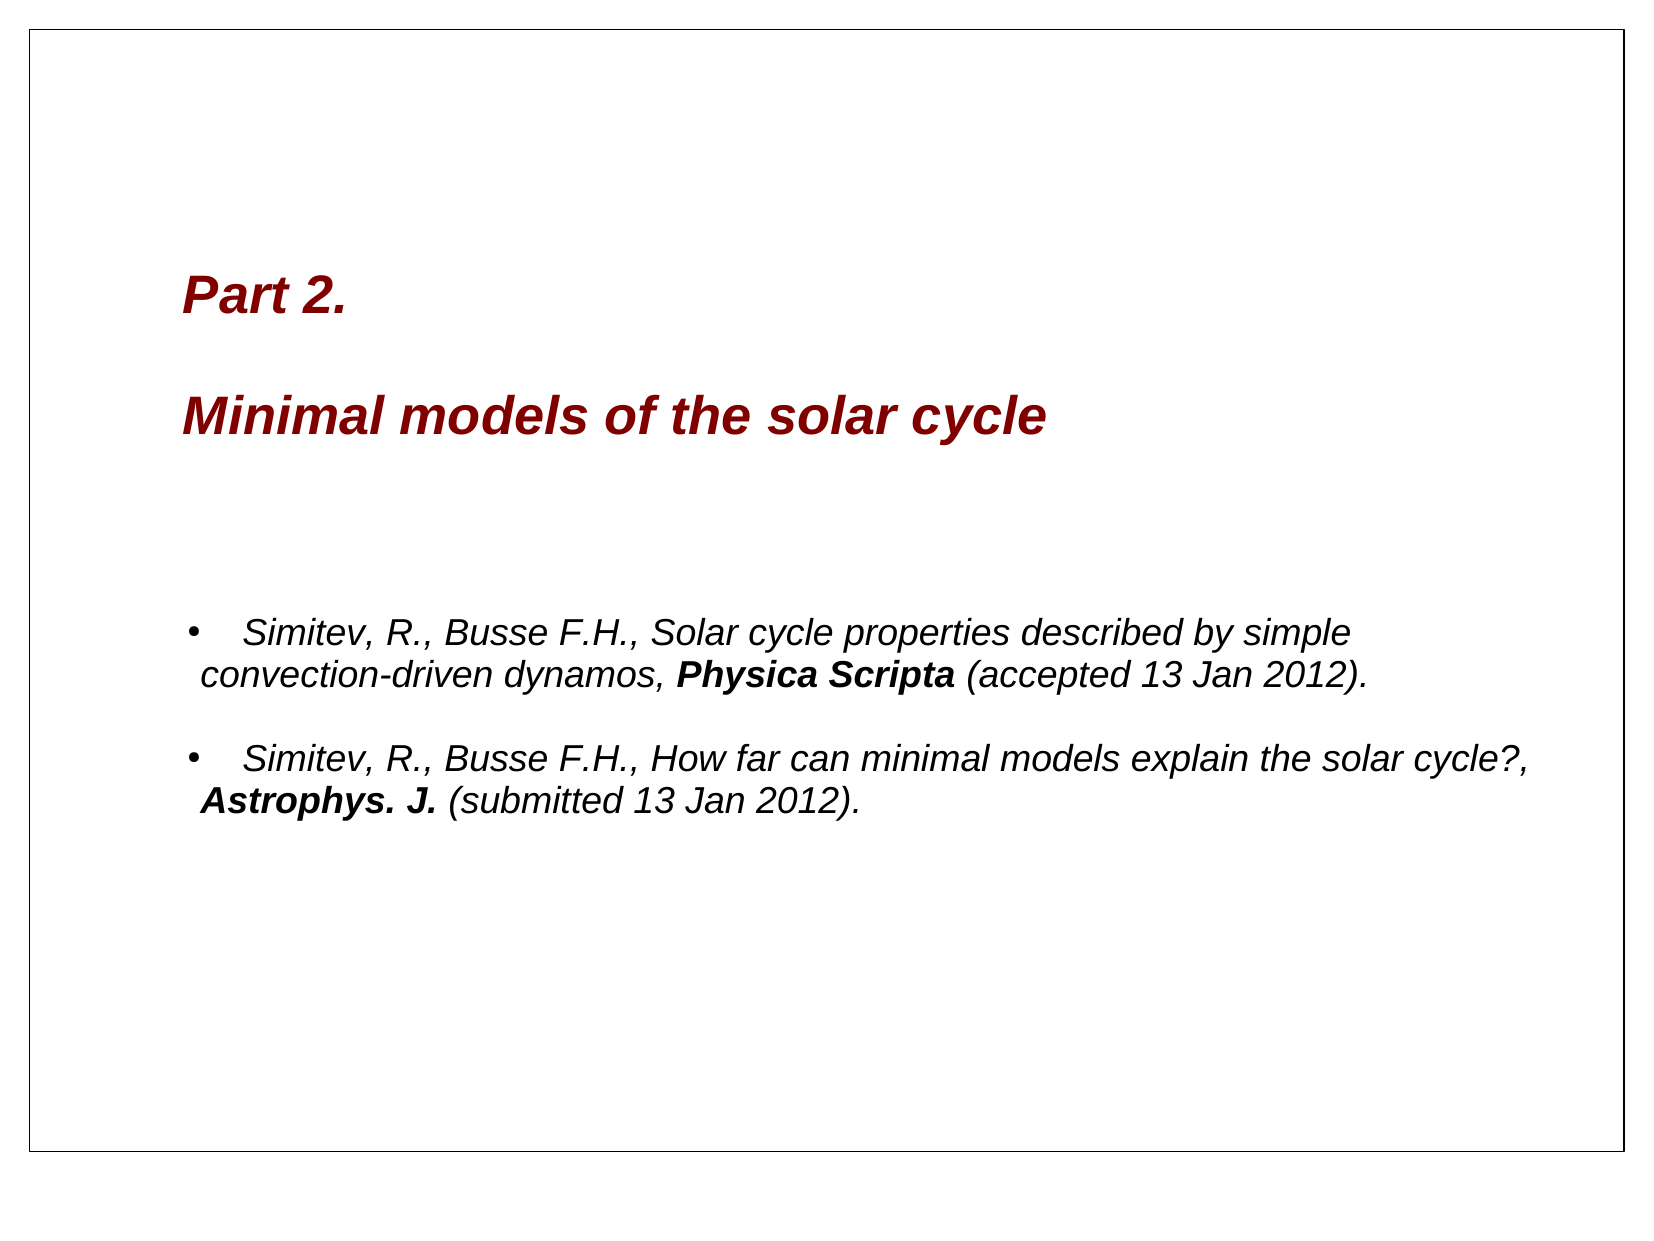

Part 2.
Minimal models of the solar cycle
 Simitev, R., Busse F.H., Solar cycle properties described by simple
convection-driven dynamos, Physica Scripta (accepted 13 Jan 2012).
 Simitev, R., Busse F.H., How far can minimal models explain the solar cycle?,
Astrophys. J. (submitted 13 Jan 2012).